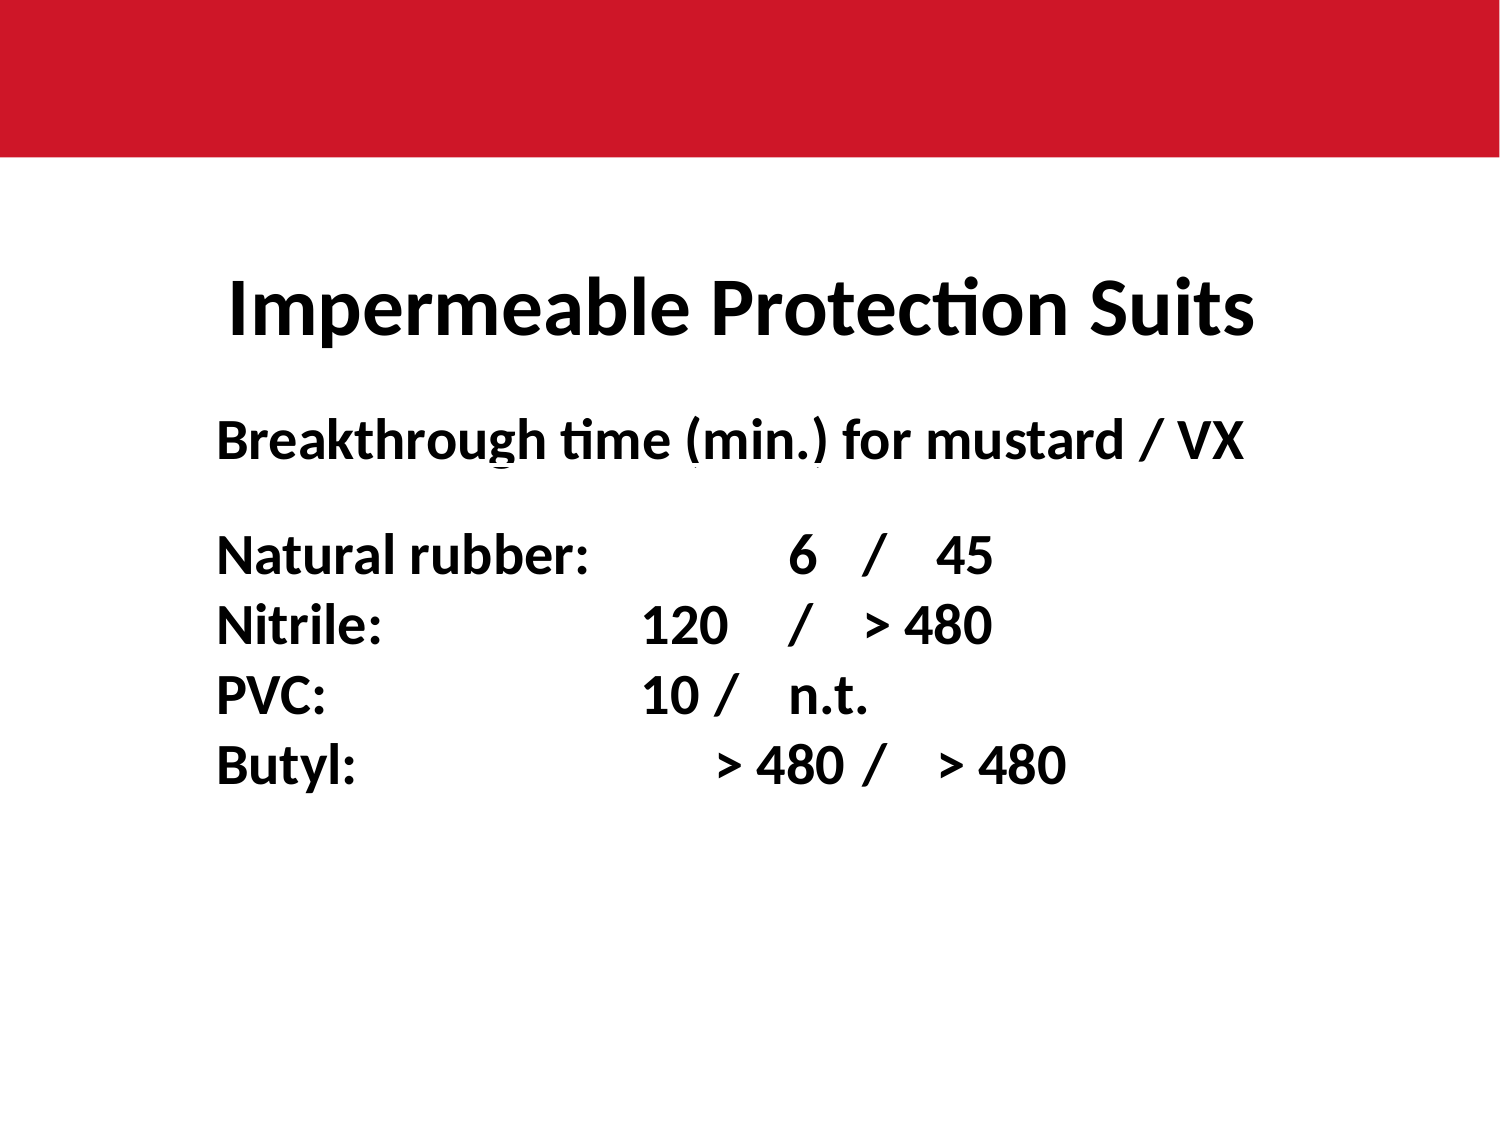

Impermeable Protection Suits
Breakthrough time (min.) for mustard / VX
Natural rubber:			6	/	45
Nitrile:				120	/	> 480
PVC:					10	/	n.t.
Butyl:					> 480	/	> 480
DATE